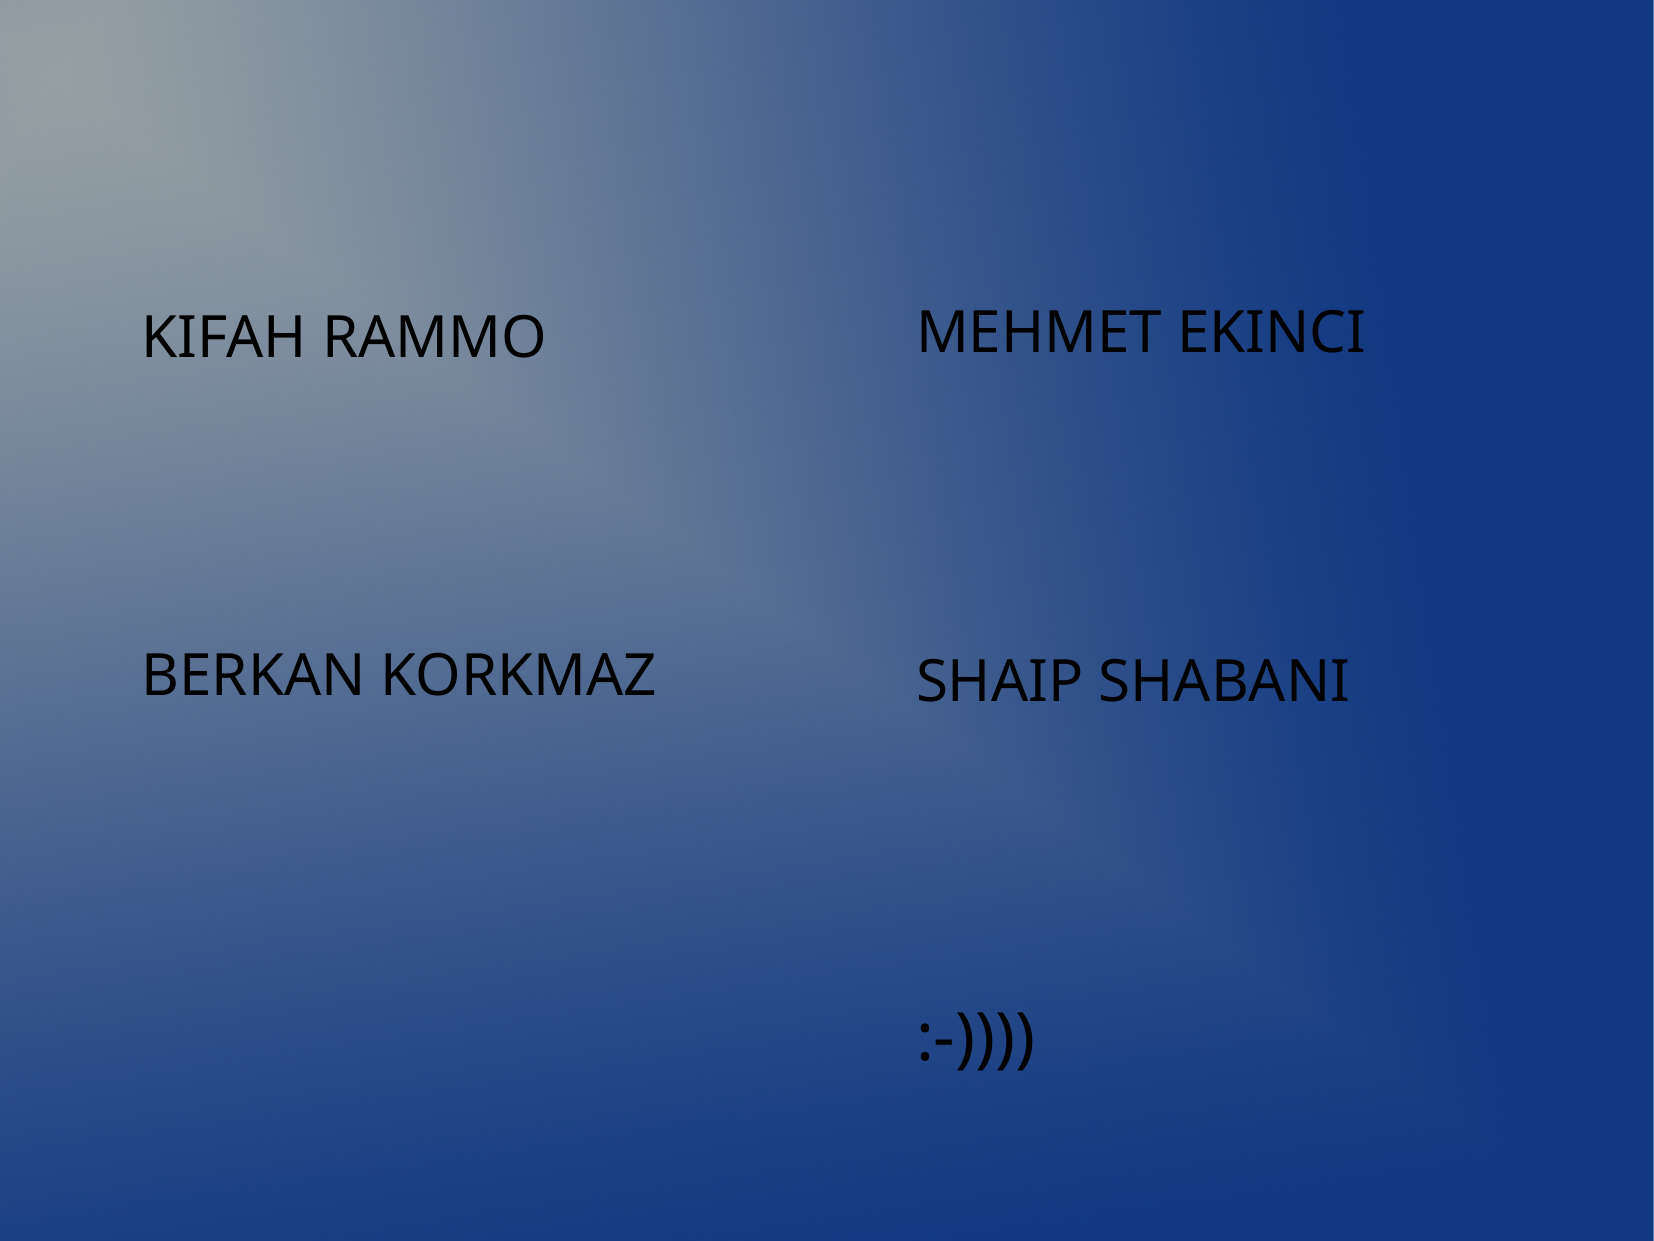

#
MEHMET EKINCI
SHAIP SHABANI
:-))))
KIFAH RAMMO
BERKAN KORKMAZ